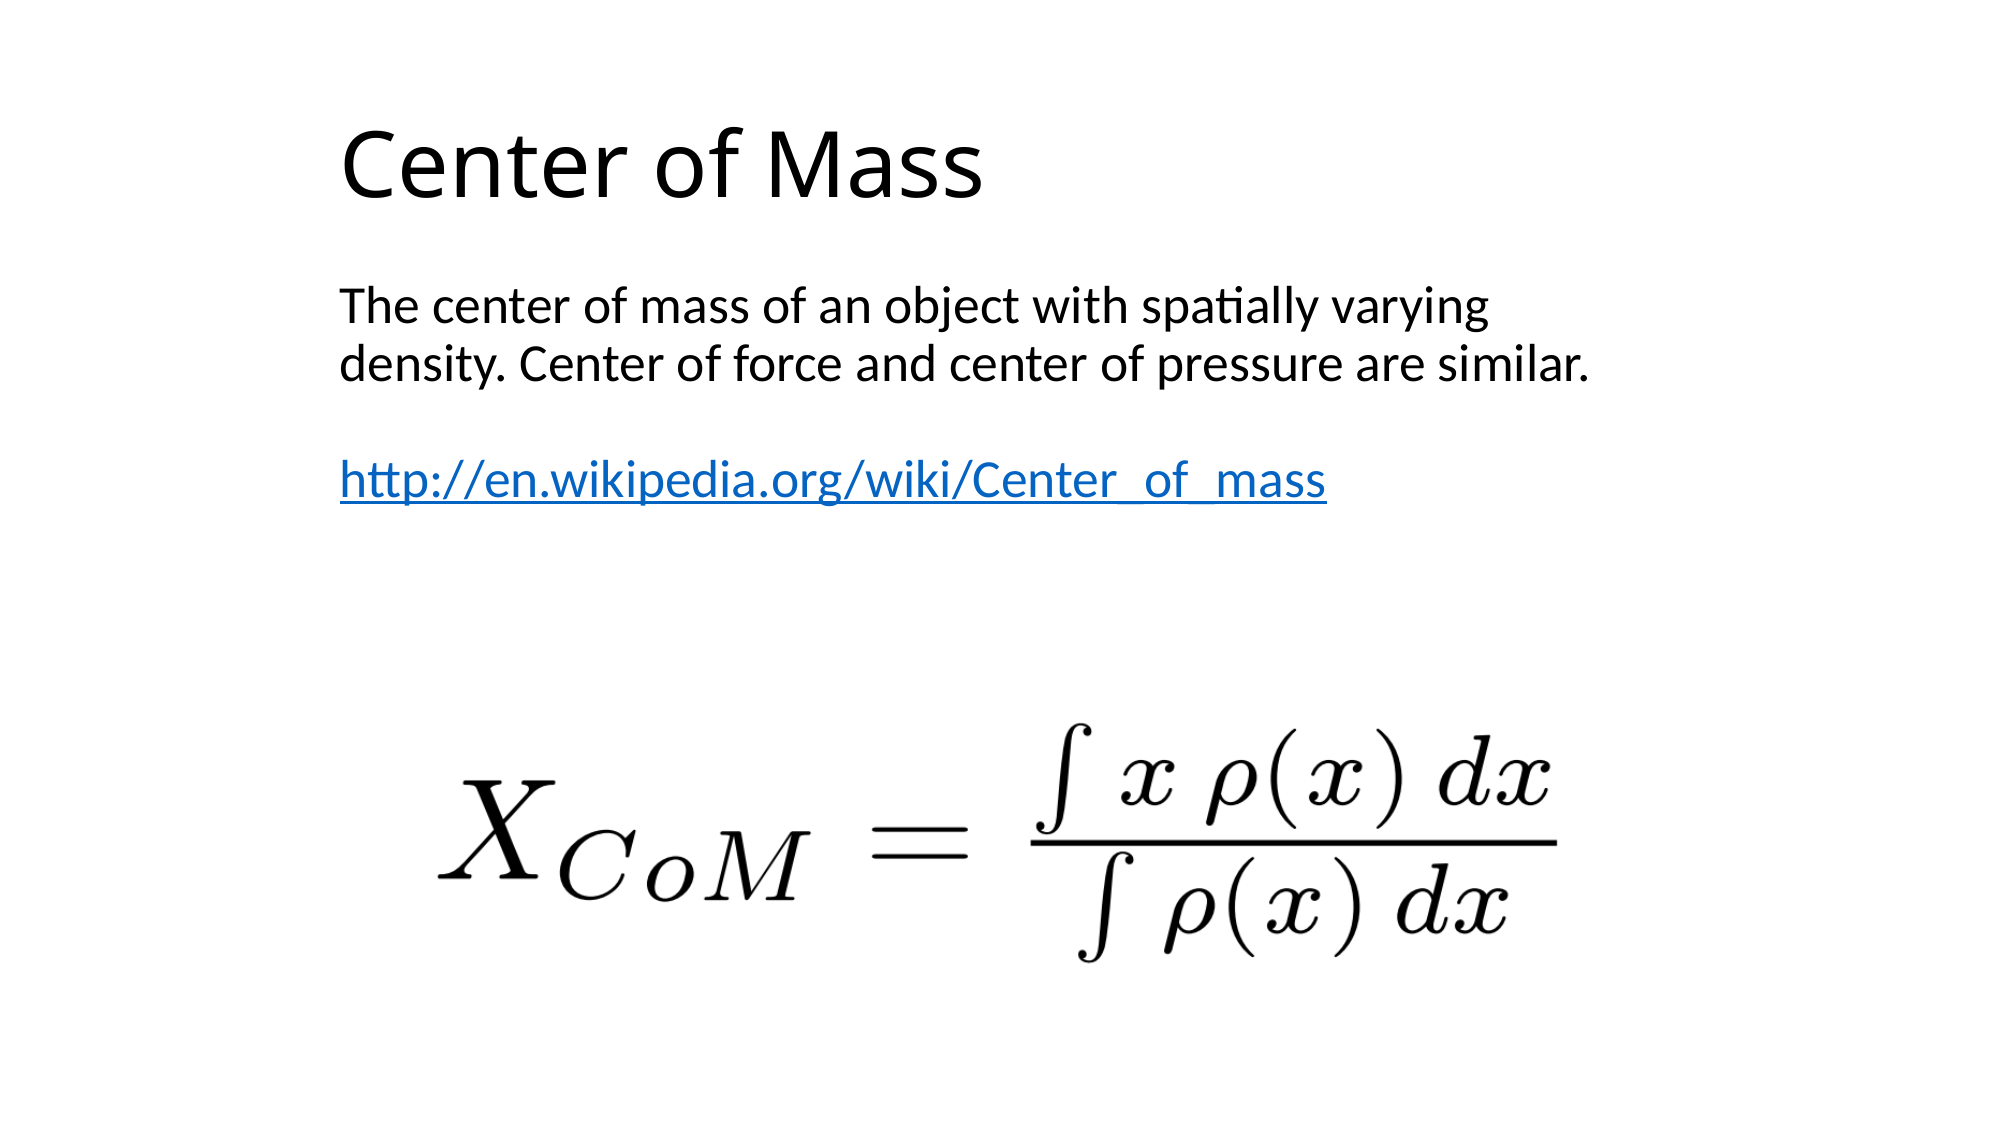

# Center of Mass
The center of mass of an object with spatially varying density. Center of force and center of pressure are similar.
http://en.wikipedia.org/wiki/Center_of_mass